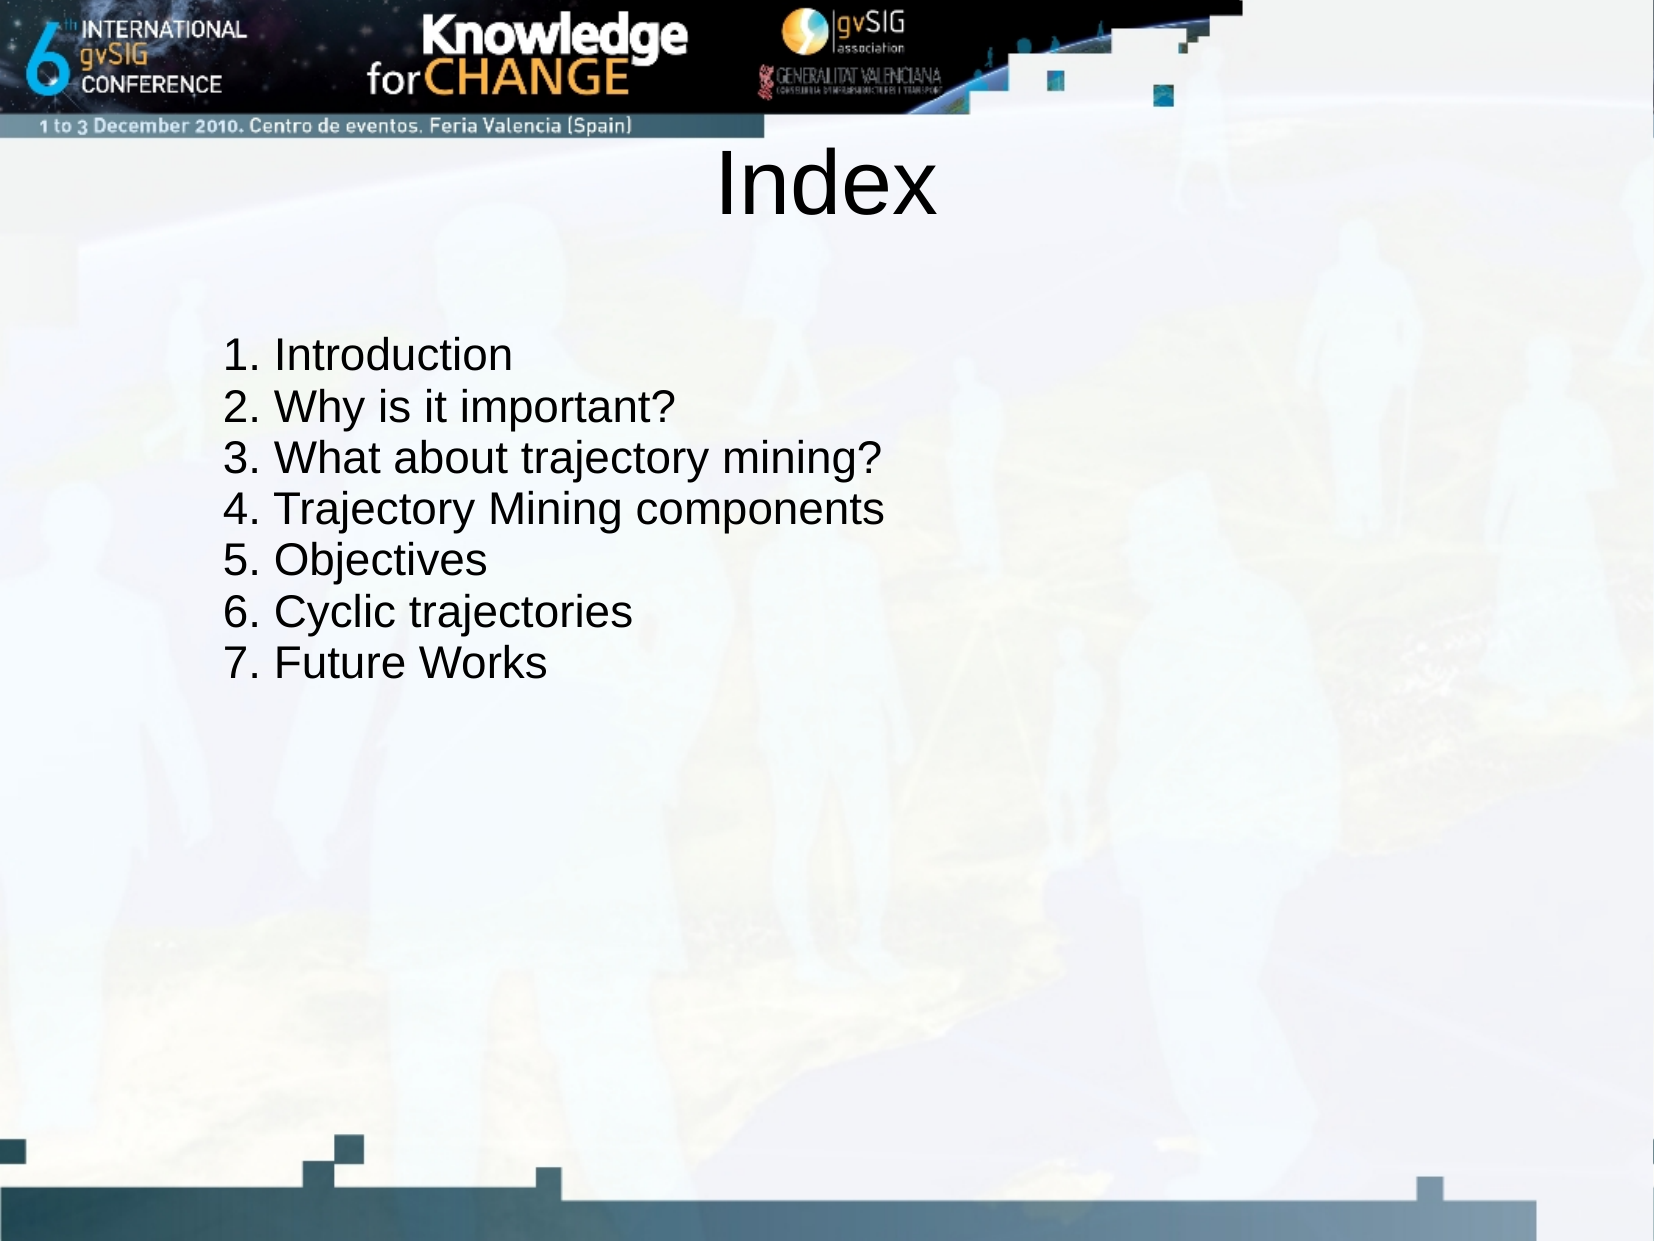

Index
# 1. Introduction
2. Why is it important?
3. What about trajectory mining?
4. Trajectory Mining components
5. Objectives
6. Cyclic trajectories
7. Future Works